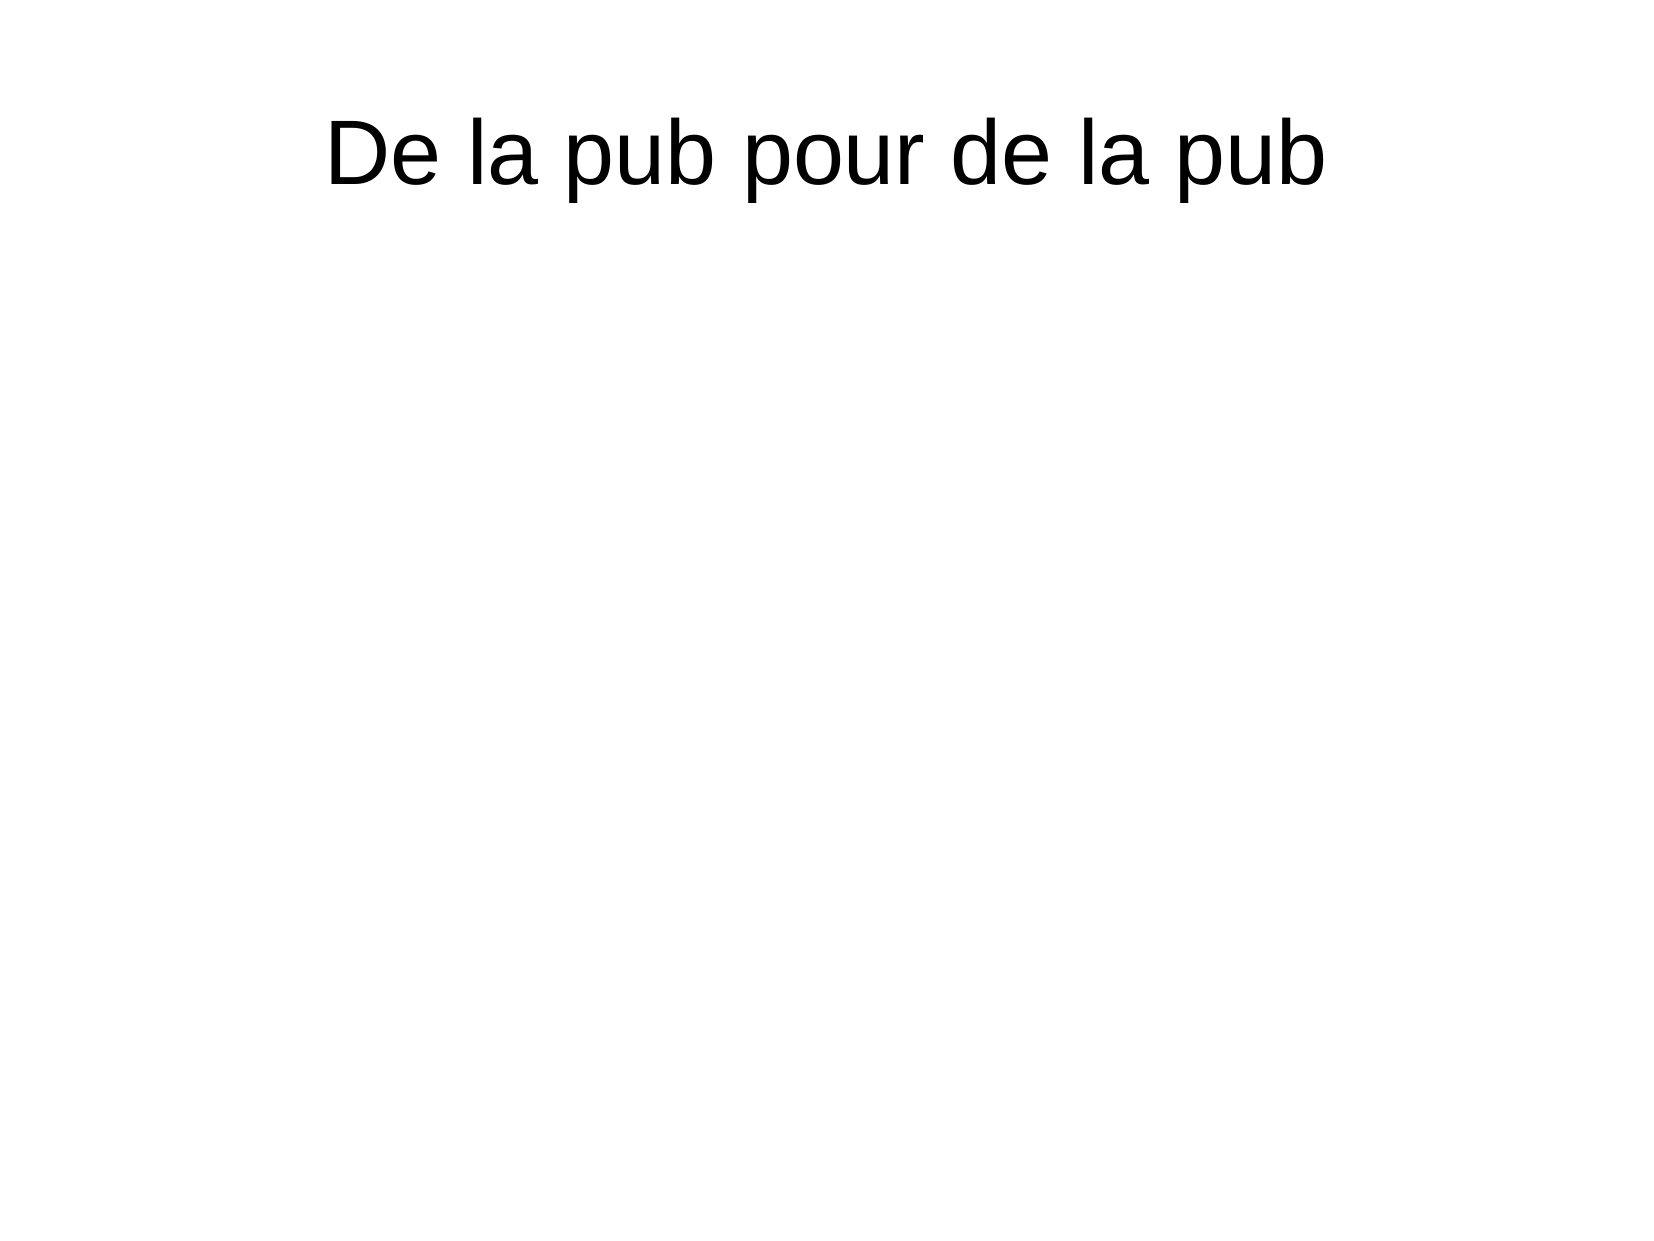

# De la pub pour de la pub